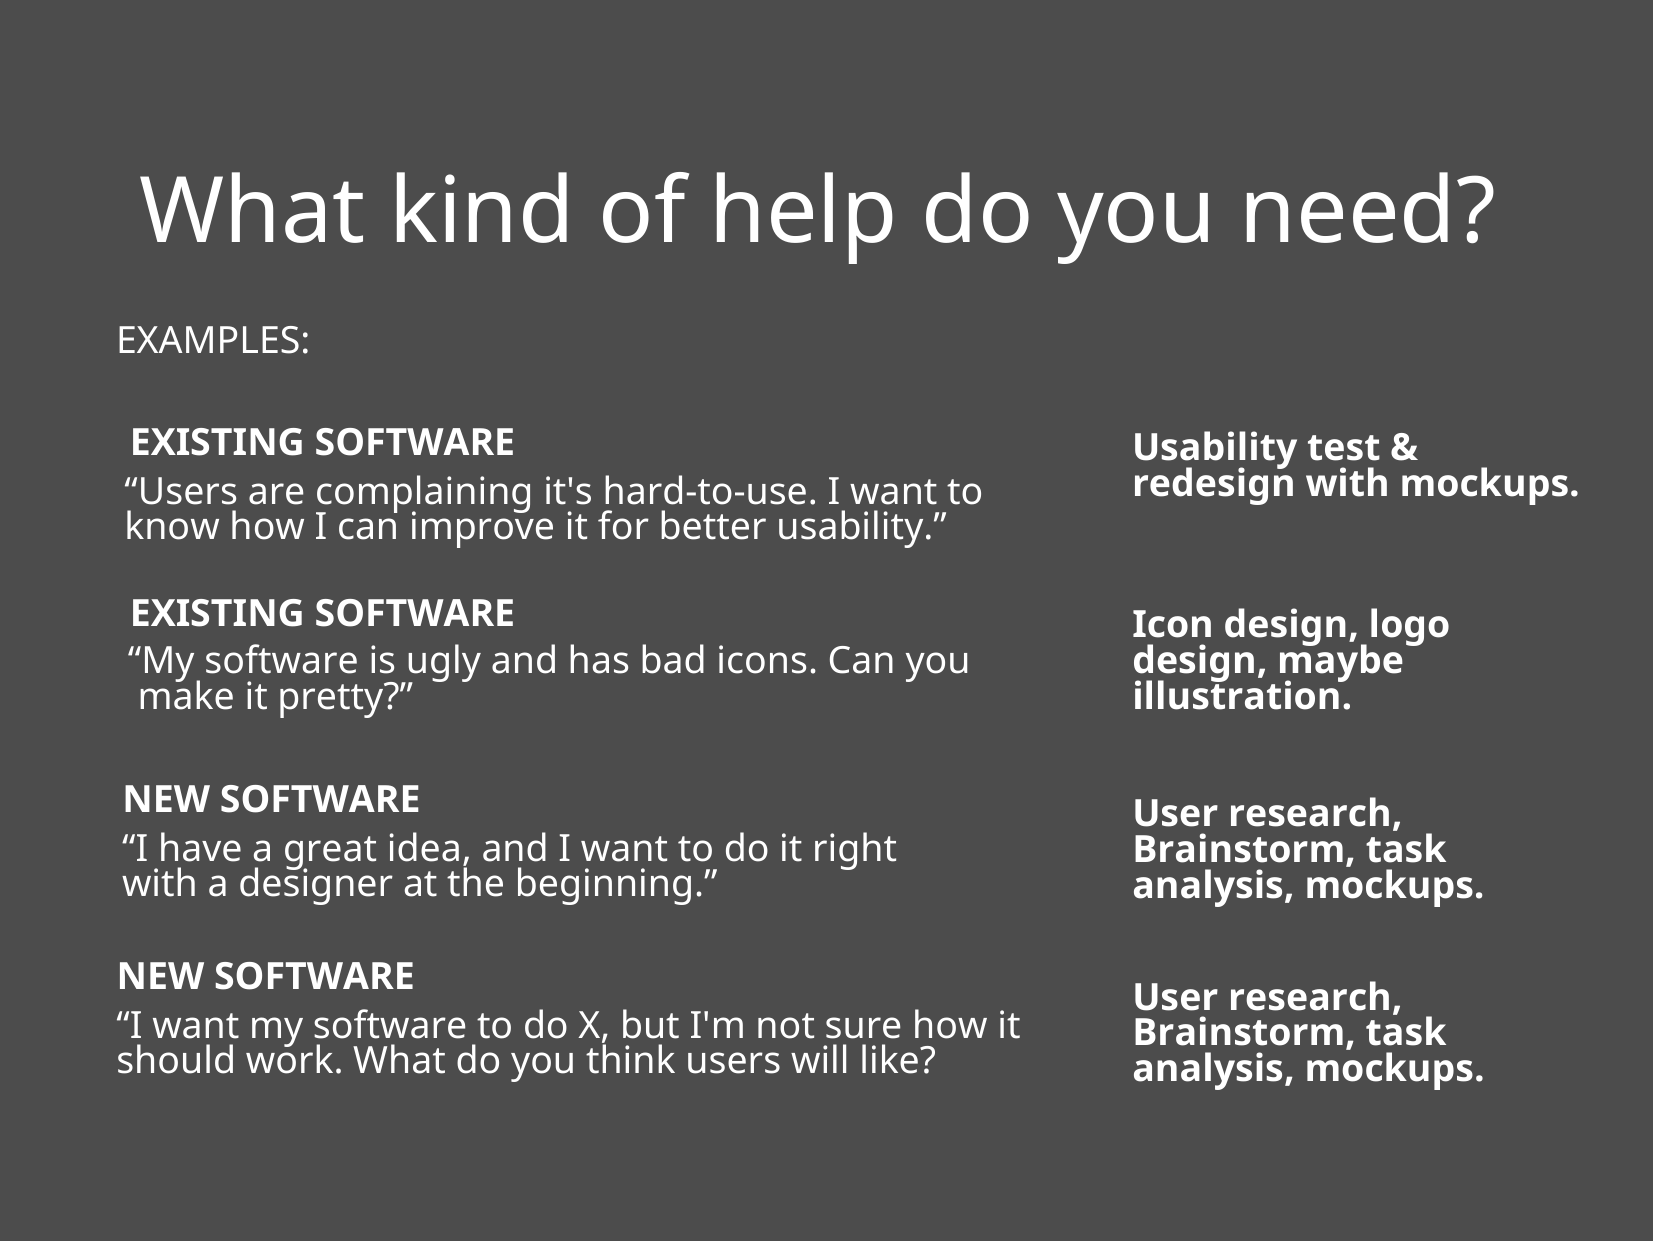

# What kind of help do you need?
EXAMPLES:
EXISTING SOFTWARE
Usability test & redesign with mockups.
“Users are complaining it's hard-to-use. I want to know how I can improve it for better usability.”
EXISTING SOFTWARE
Icon design, logo design, maybe illustration.
“My software is ugly and has bad icons. Can you
 make it pretty?”
NEW SOFTWARE
User research, Brainstorm, task analysis, mockups.
“I have a great idea, and I want to do it right with a designer at the beginning.”
NEW SOFTWARE
User research, Brainstorm, task analysis, mockups.
“I want my software to do X, but I'm not sure how it should work. What do you think users will like?